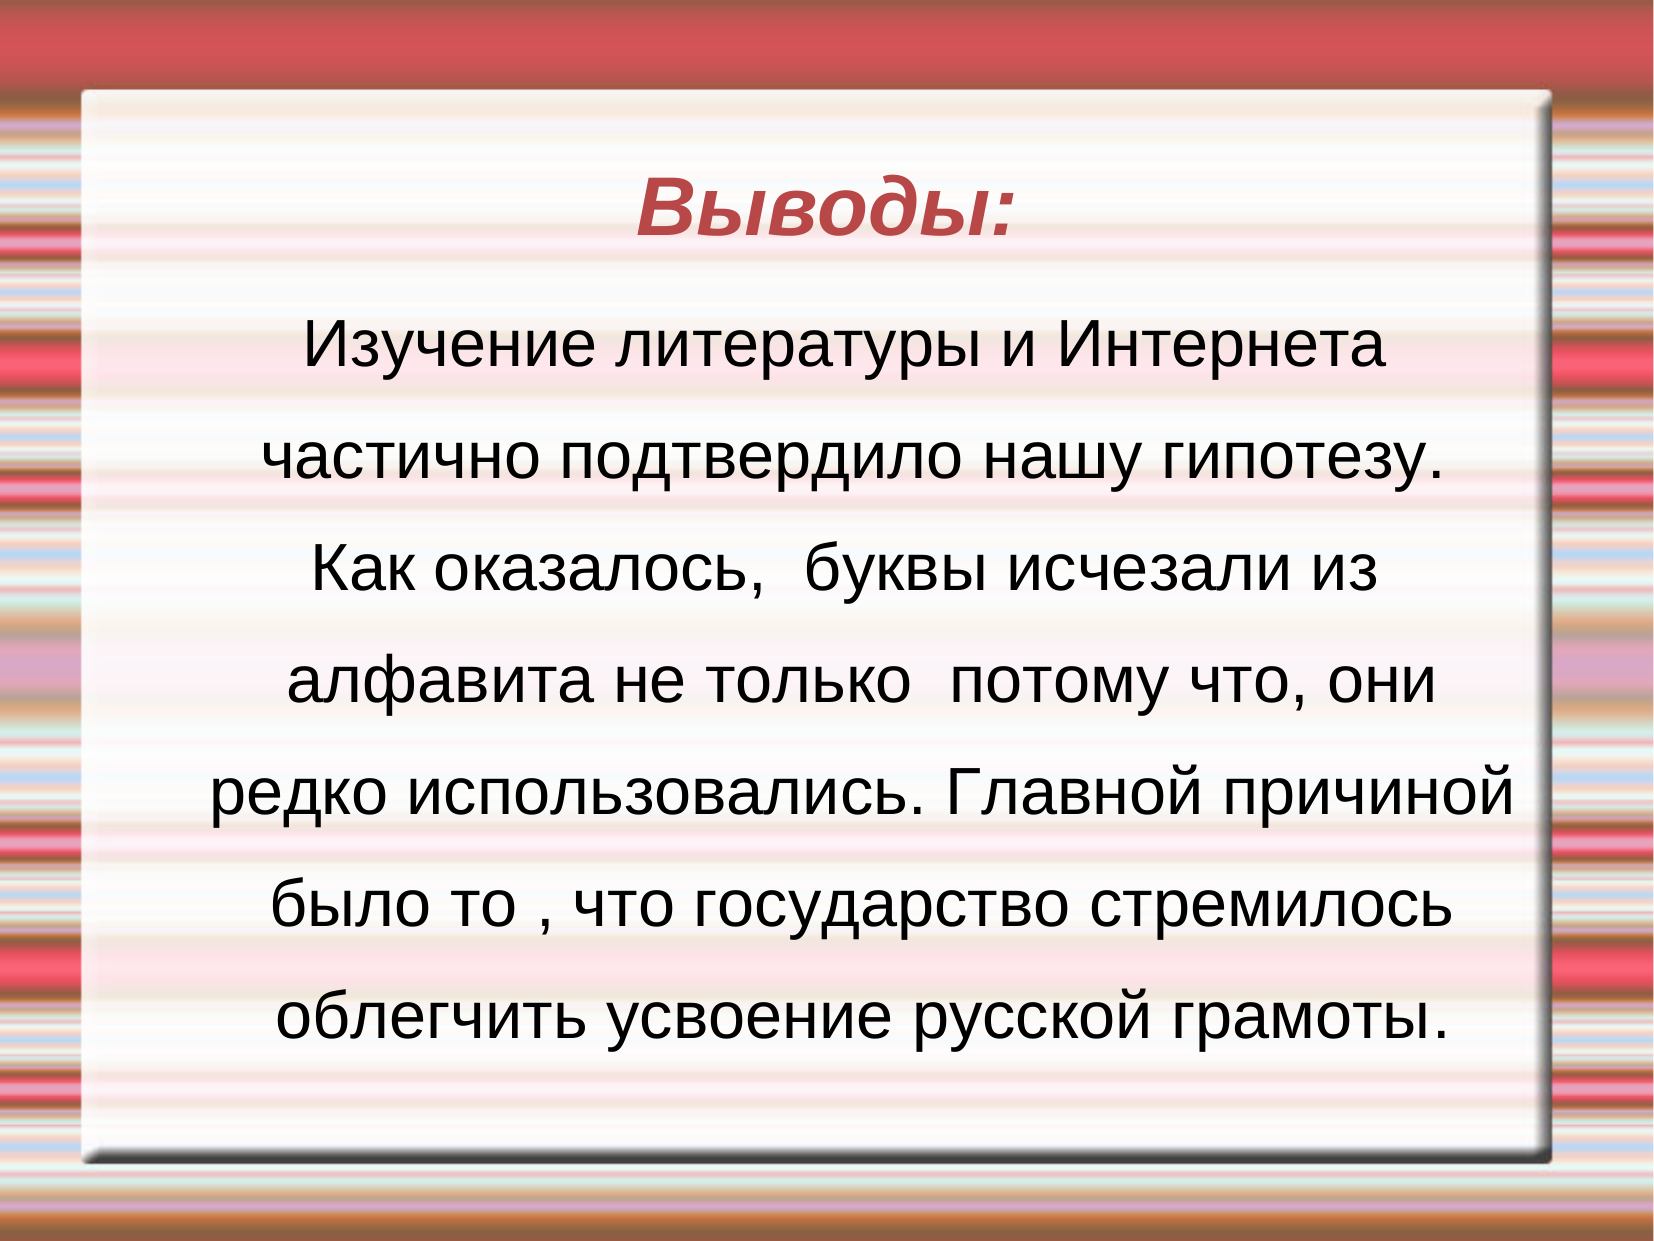

# Выводы:
Изучение литературы и Интернета частично подтвердило нашу гипотезу.
Как оказалось, буквы исчезали из алфавита не только потому что, они редко использовались. Главной причиной было то , что государство стремилось облегчить усвоение русской грамоты.